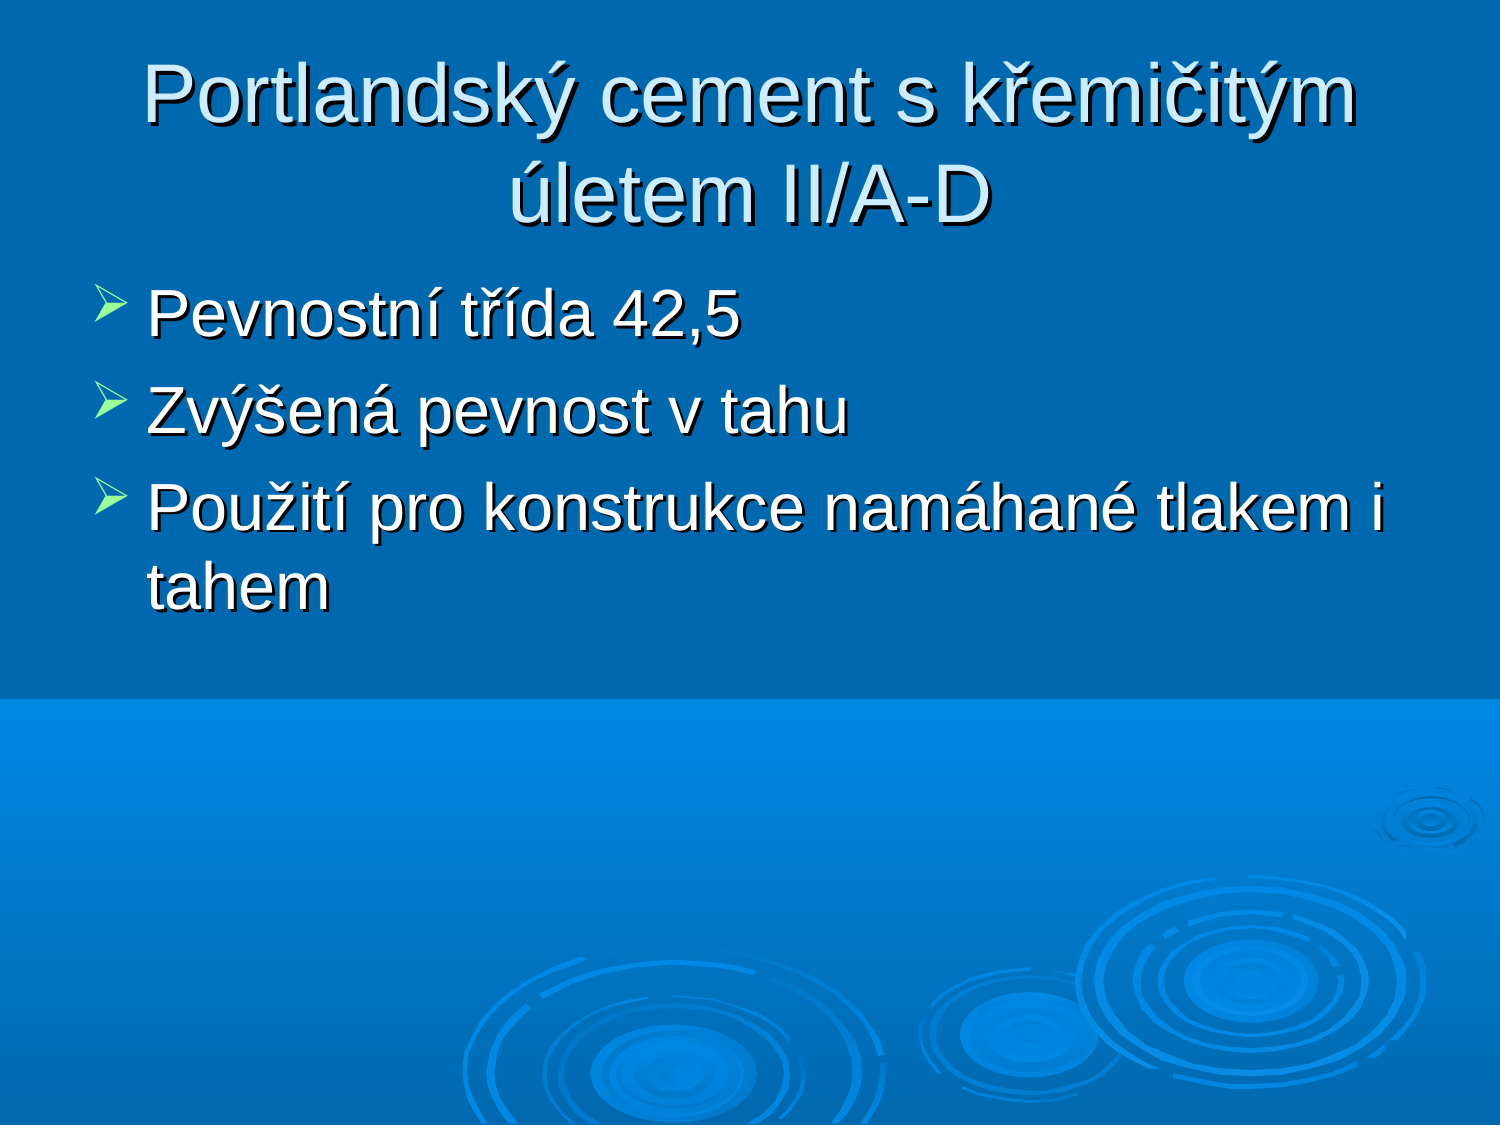

# Portlandský cement s křemičitým úletem II/A-D
Pevnostní třída 42,5
Zvýšená pevnost v tahu
Použití pro konstrukce namáhané tlakem i tahem